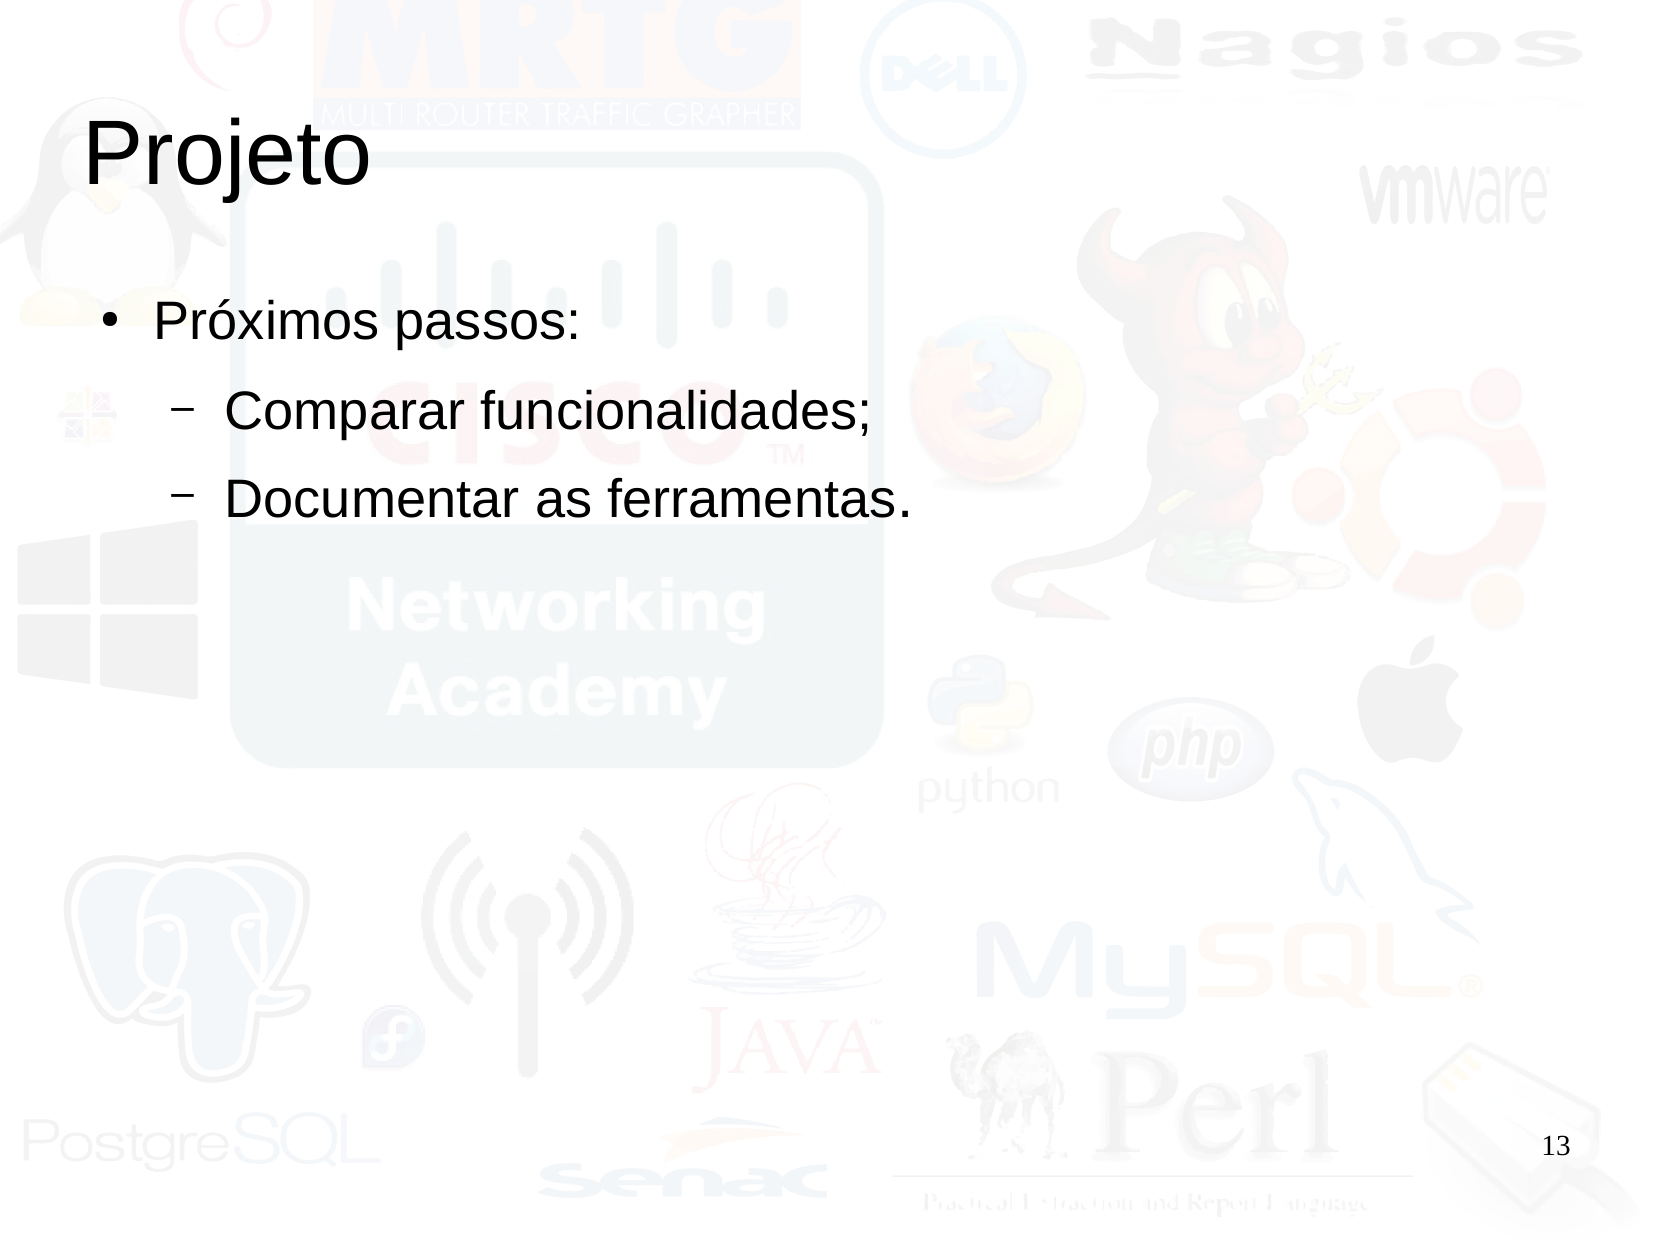

# Projeto
Próximos passos:
Comparar funcionalidades;
Documentar as ferramentas.
13